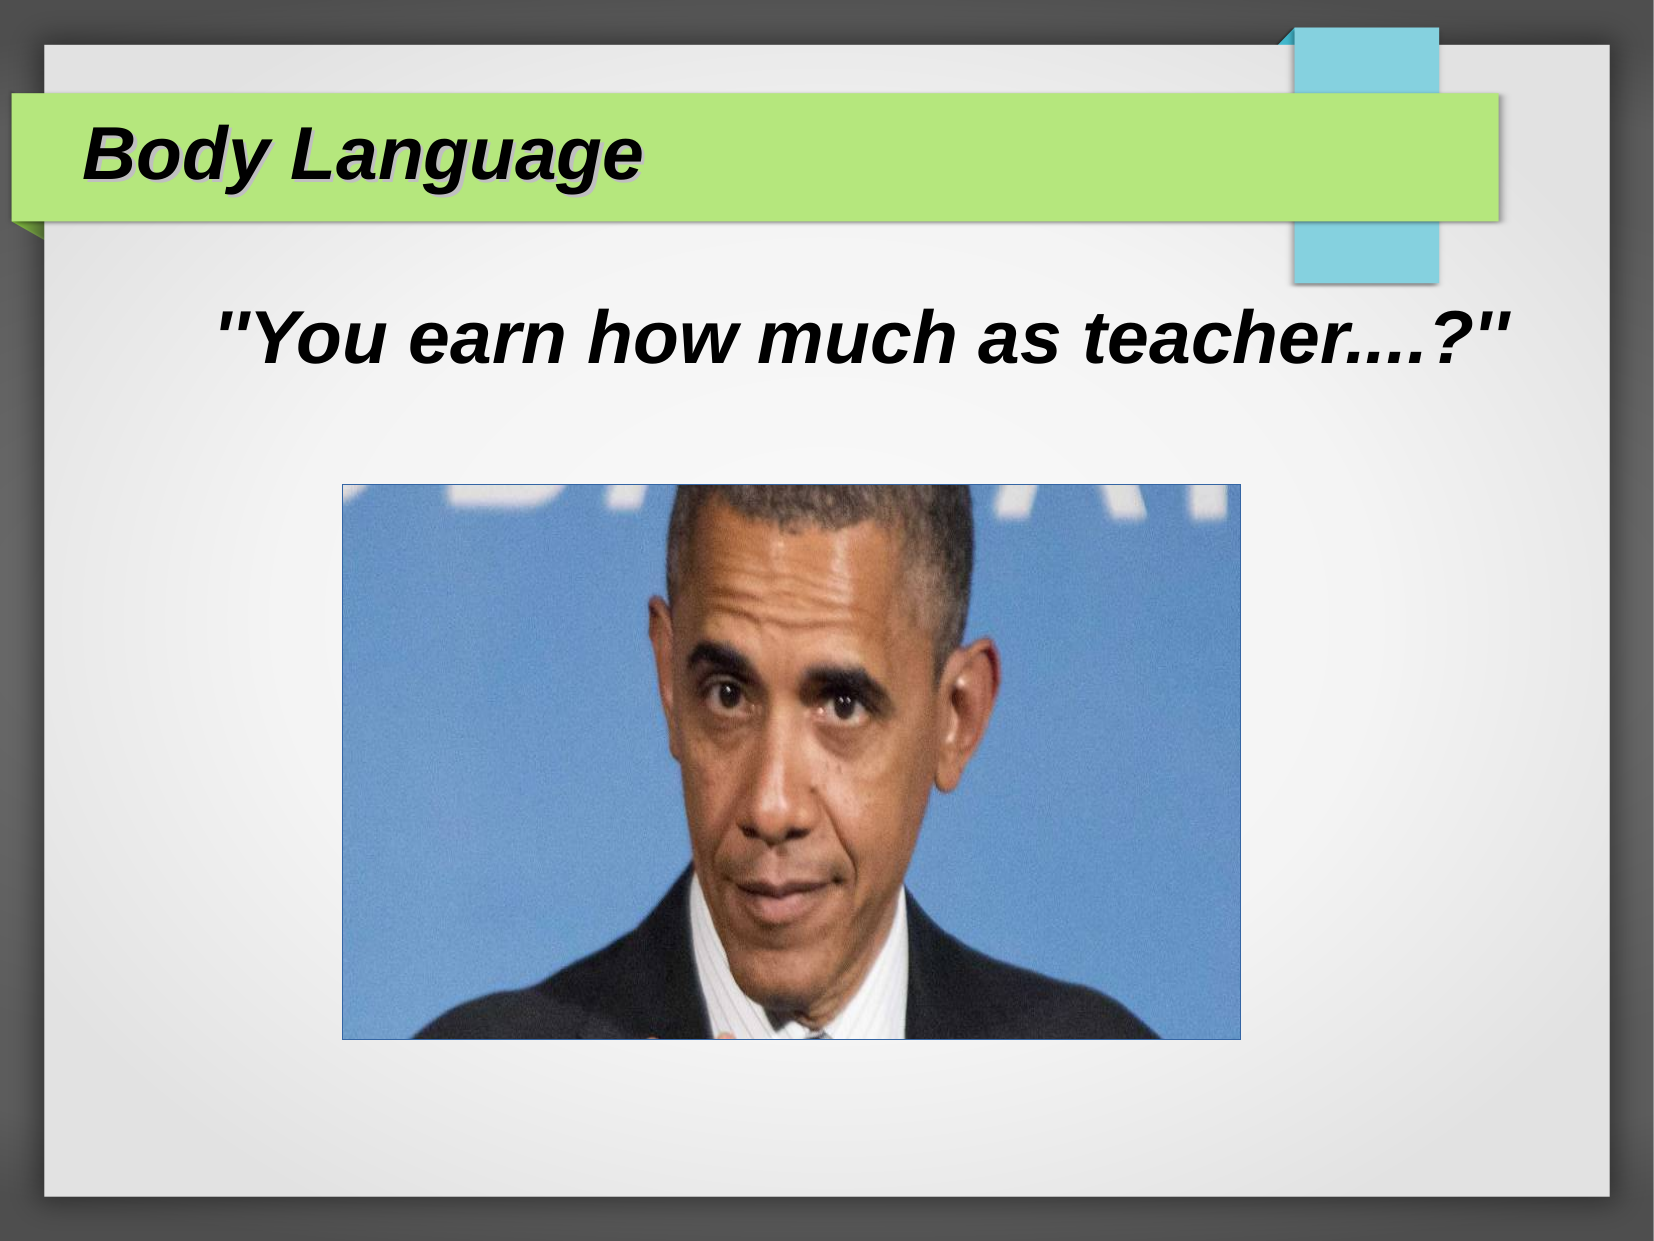

# Body Language
''You earn how much as teacher....?''